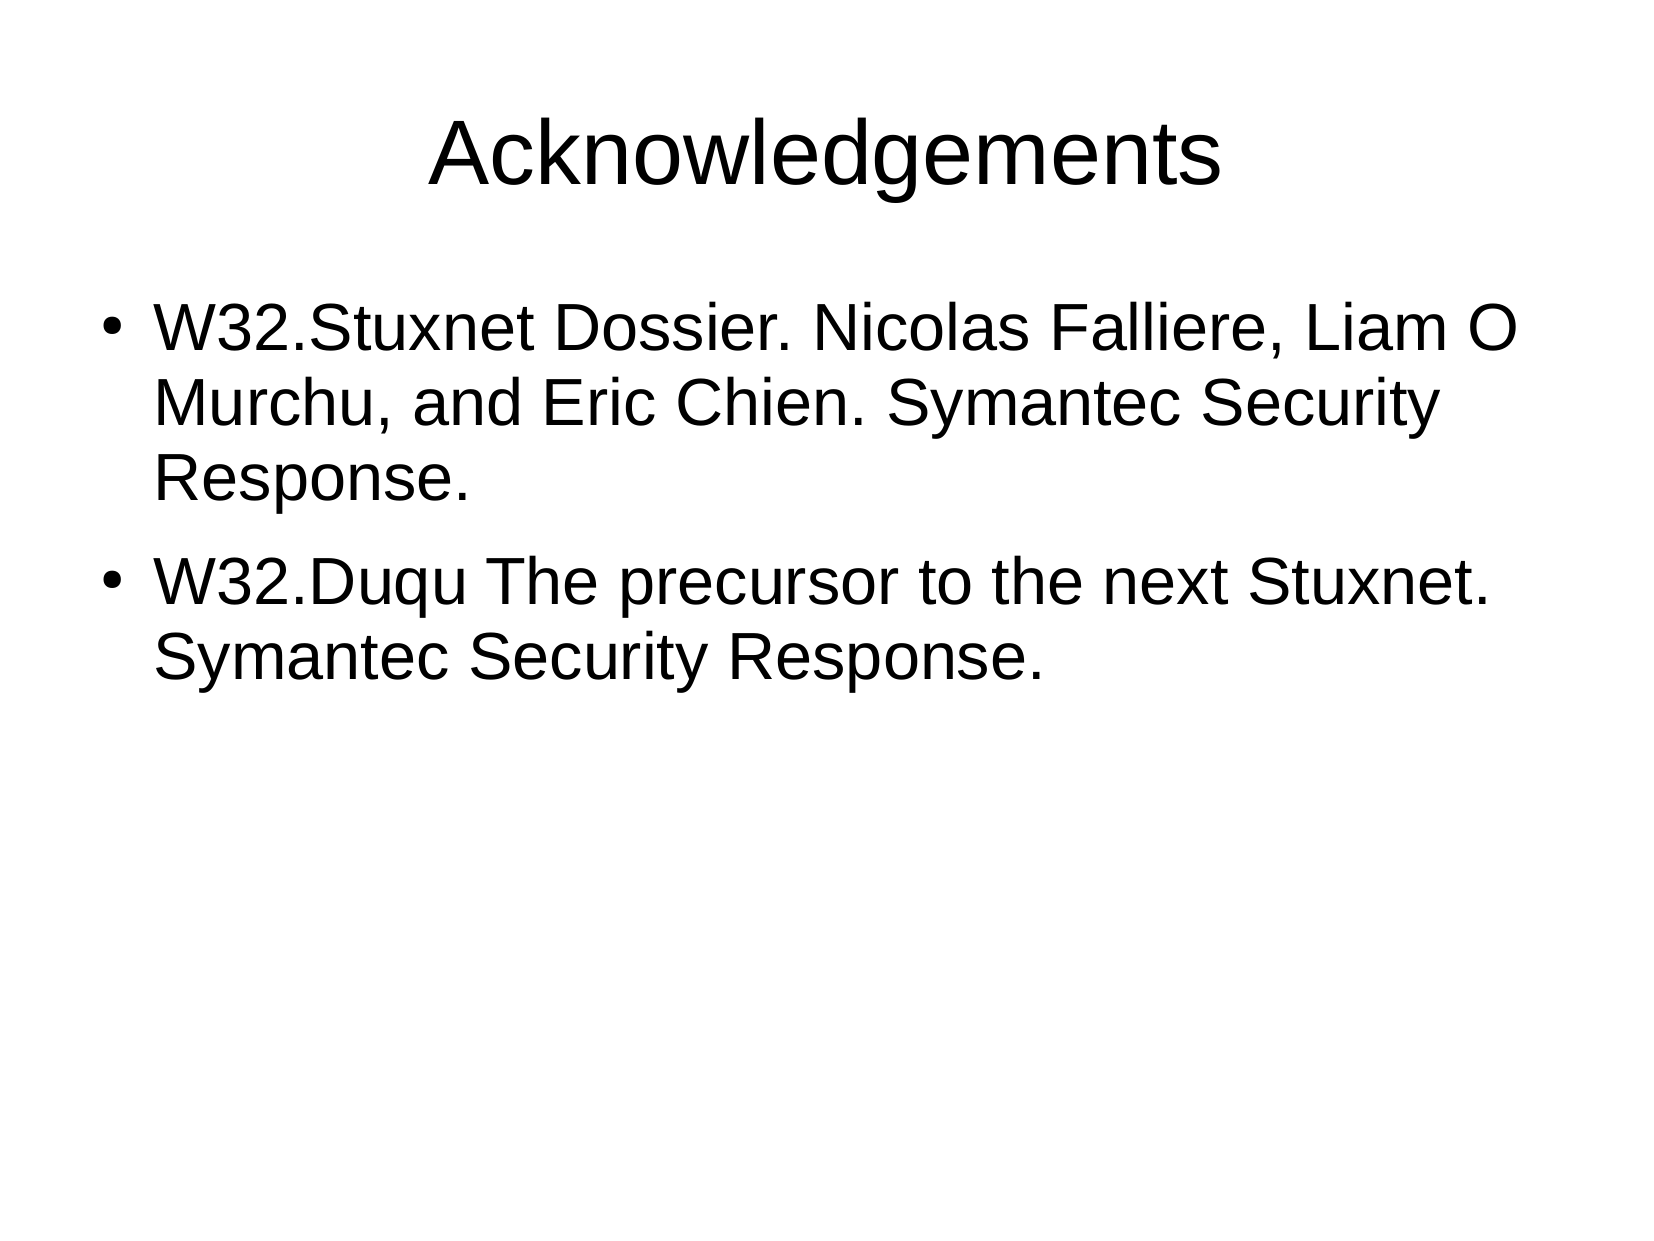

# Acknowledgements
W32.Stuxnet Dossier. Nicolas Falliere, Liam O Murchu, and Eric Chien. Symantec Security Response.
W32.Duqu The precursor to the next Stuxnet. Symantec Security Response.